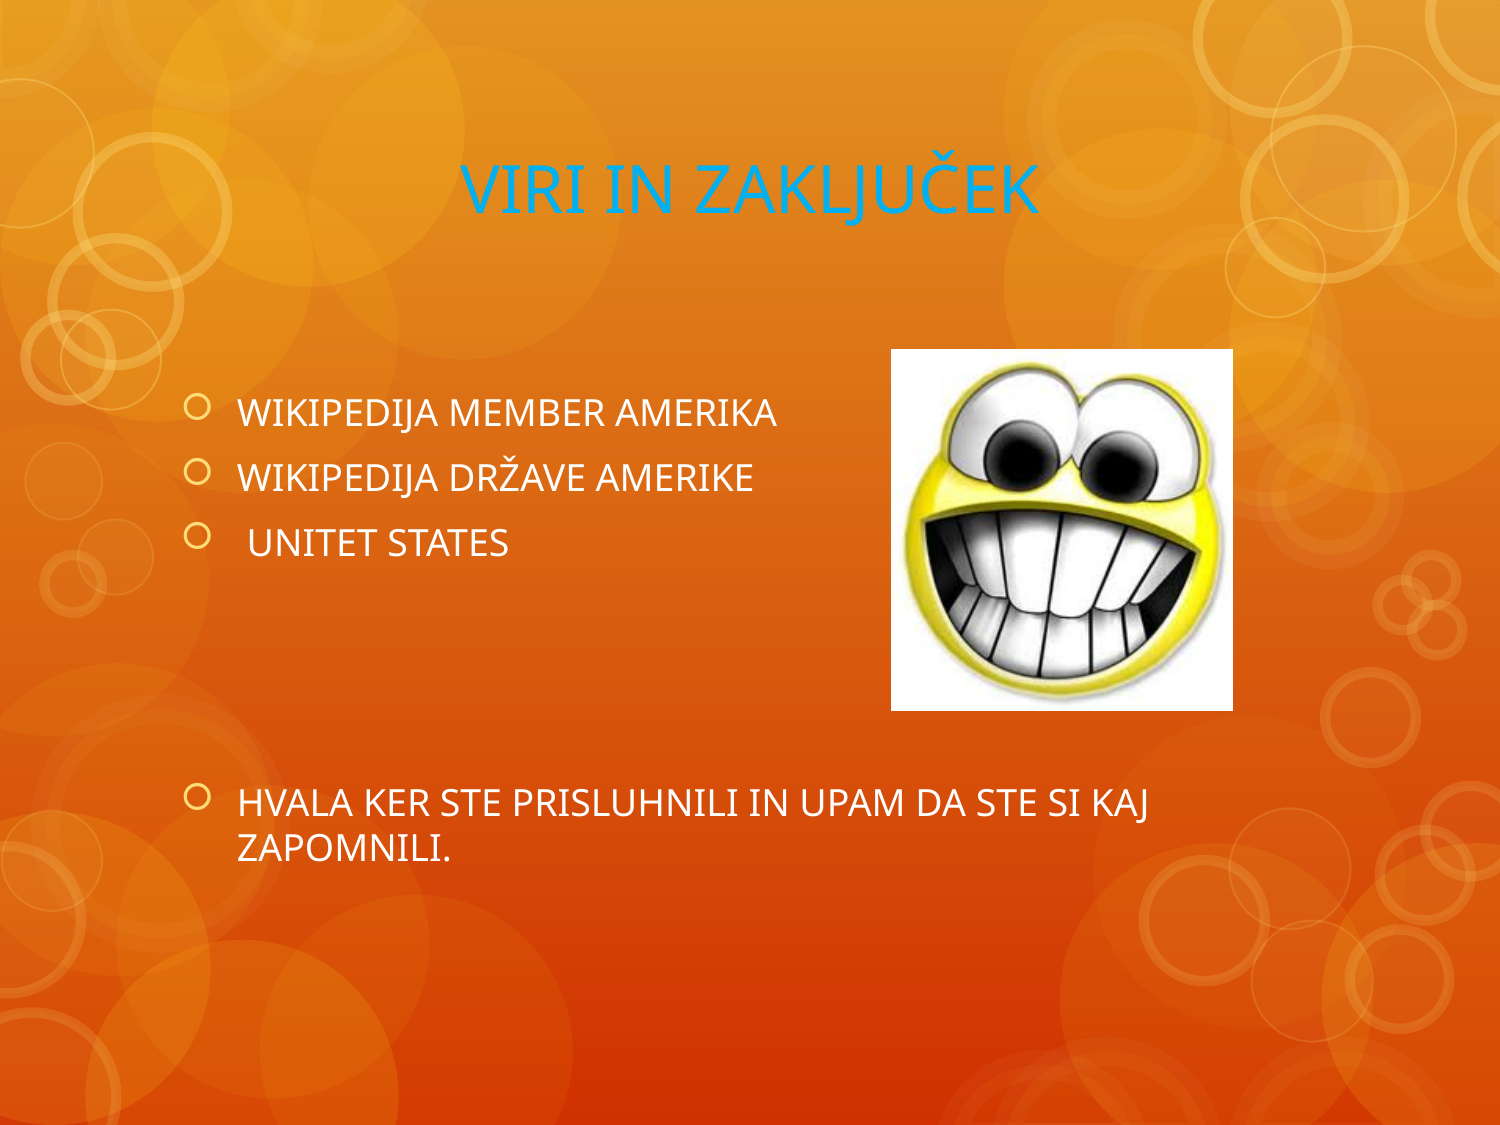

# VIRI IN ZAKLJUČEK
WIKIPEDIJA MEMBER AMERIKA
WIKIPEDIJA DRŽAVE AMERIKE
 UNITET STATES
HVALA KER STE PRISLUHNILI IN UPAM DA STE SI KAJ ZAPOMNILI.